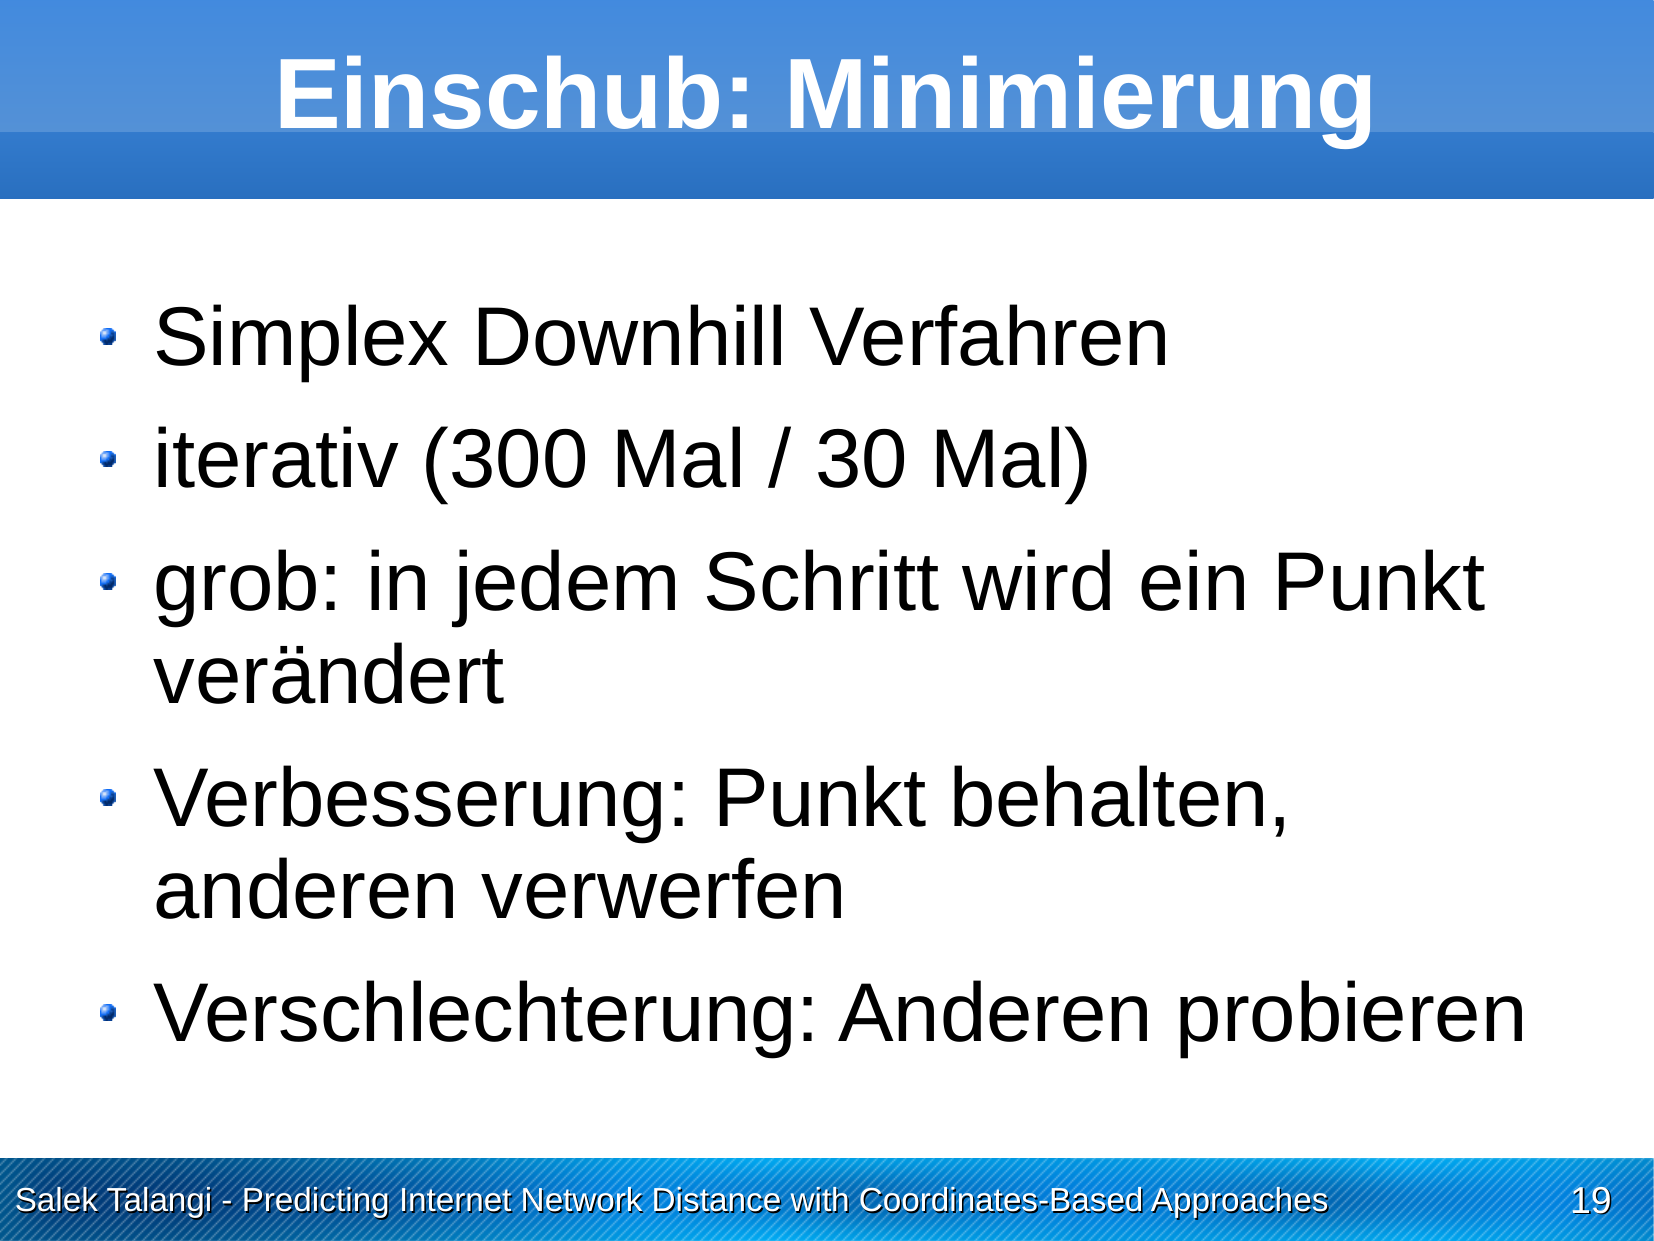

# Einschub: Minimierung
Simplex Downhill Verfahren
iterativ (300 Mal / 30 Mal)
grob: in jedem Schritt wird ein Punkt verändert
Verbesserung: Punkt behalten, anderen verwerfen
Verschlechterung: Anderen probieren